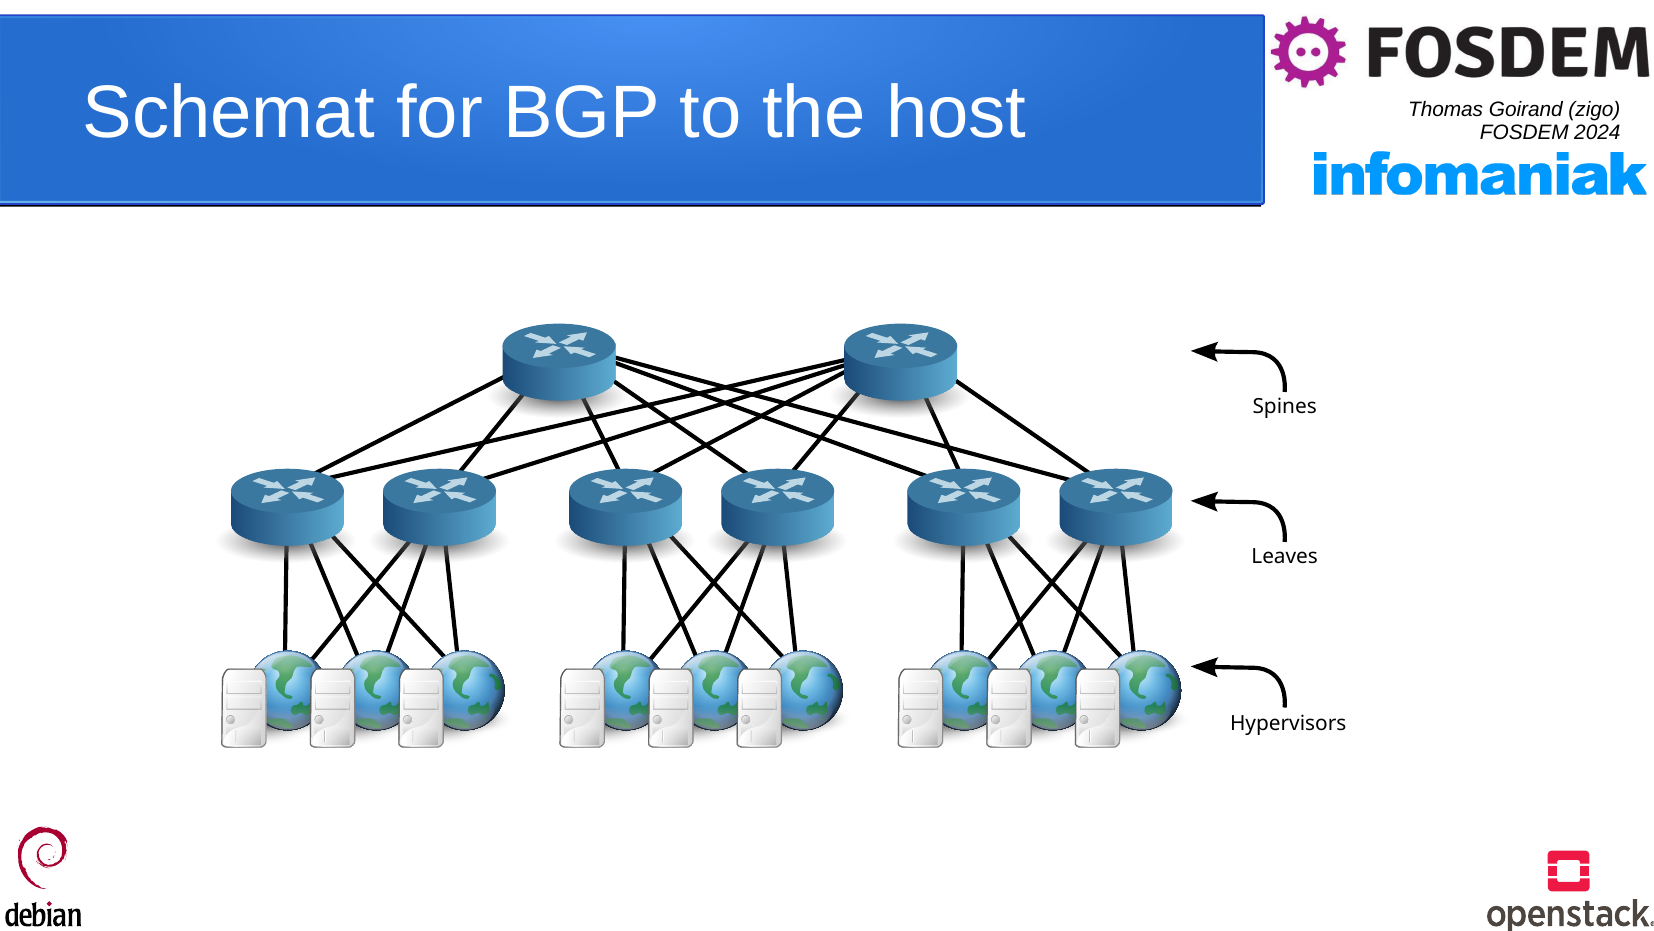

# Schemat for BGP to the host